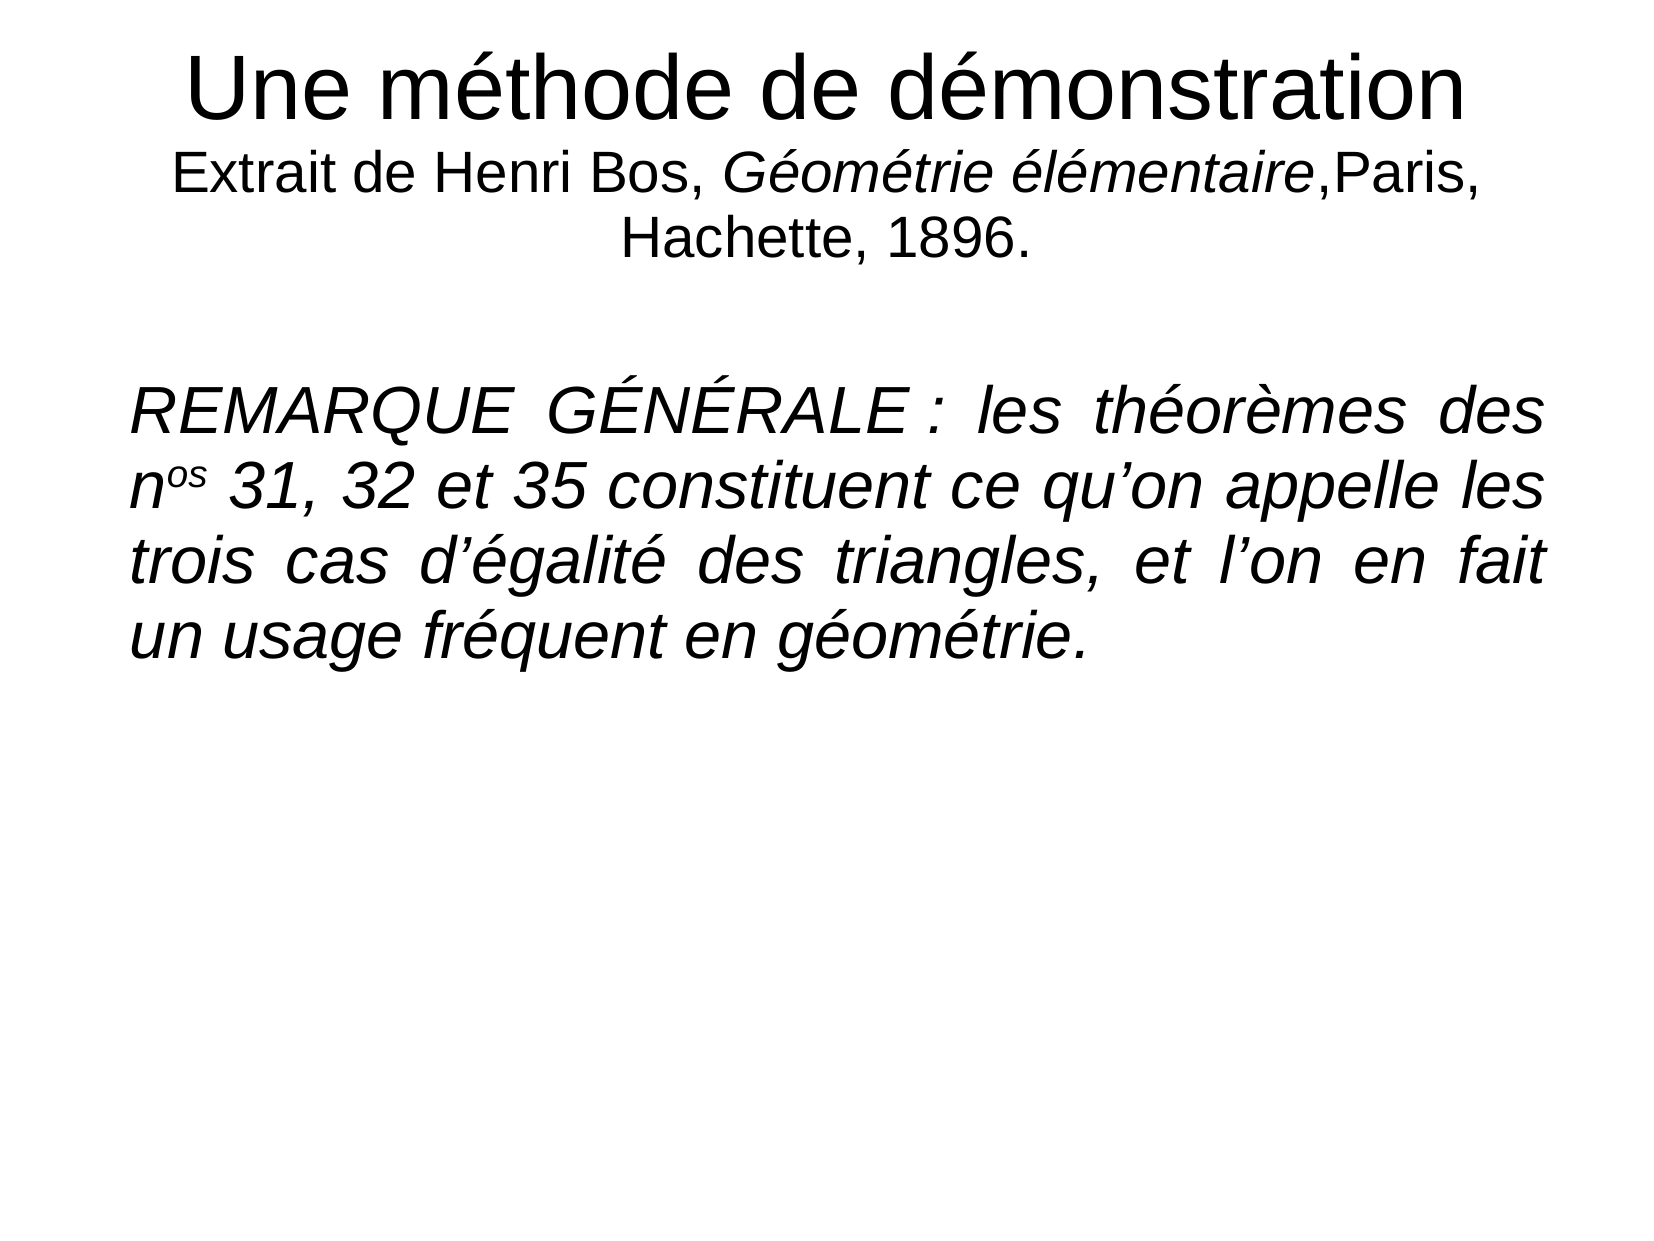

# Une méthode de démonstration Extrait de Henri Bos, Géométrie élémentaire,Paris, Hachette, 1896.
REMARQUE GÉNÉRALE : les théorèmes des nos 31, 32 et 35 constituent ce qu’on appelle les trois cas d’égalité des triangles, et l’on en fait un usage fréquent en géométrie.